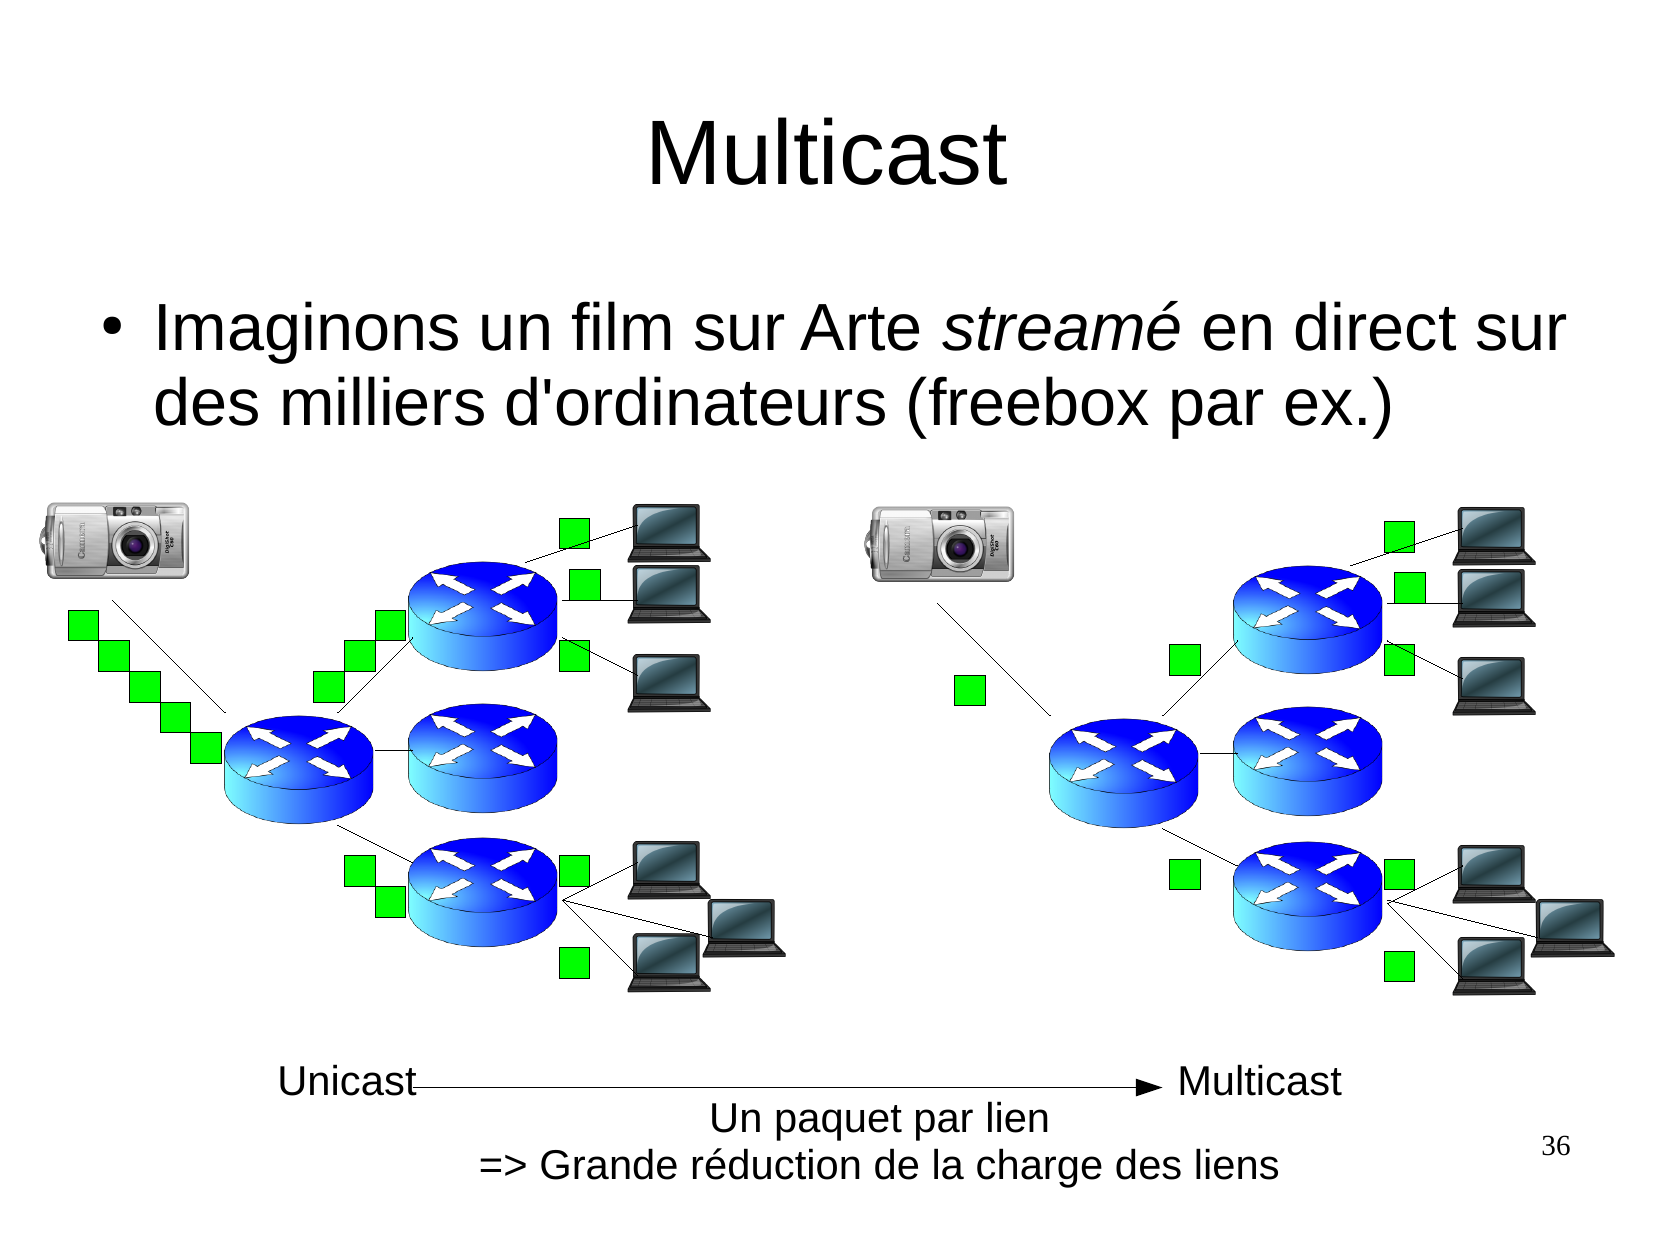

# Multicast
Imaginons un film sur Arte streamé en direct sur des milliers d'ordinateurs (freebox par ex.)
Unicast
Multicast
Un paquet par lien
=> Grande réduction de la charge des liens
36